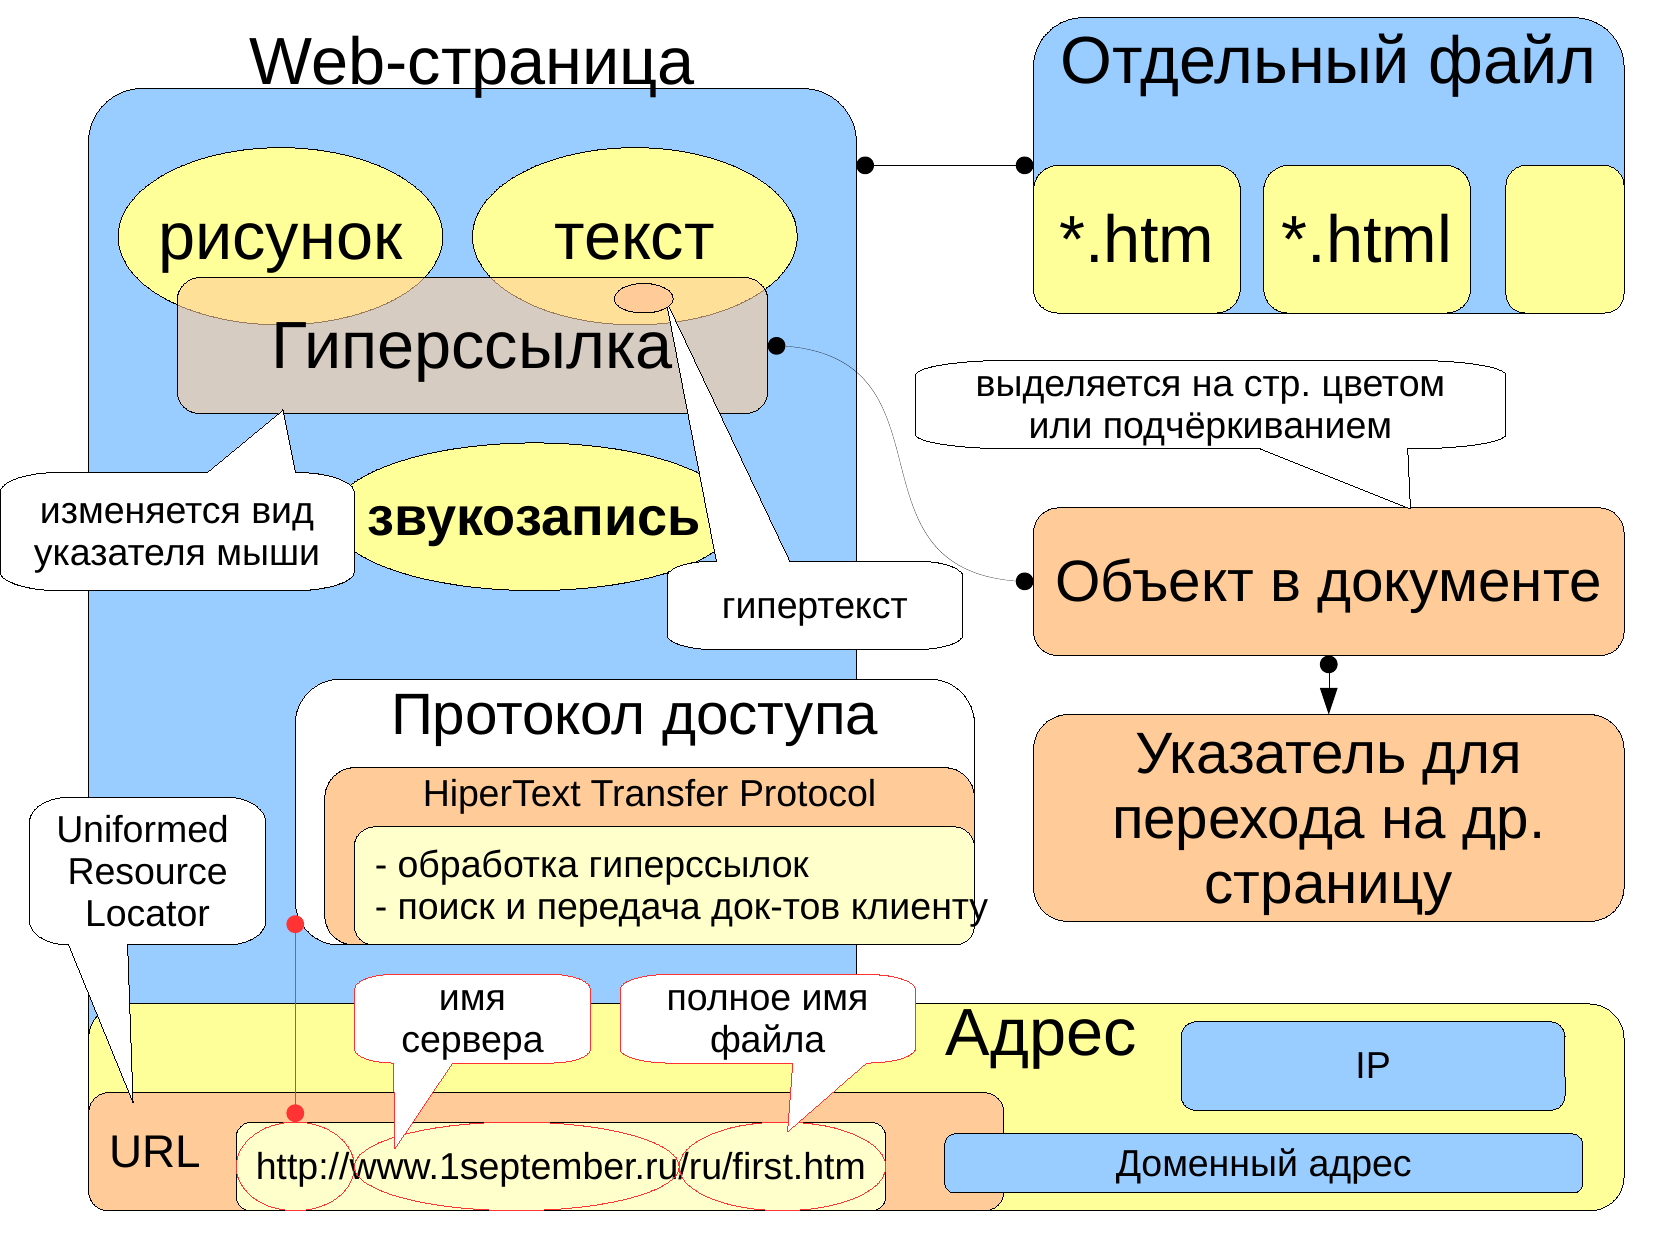

Отдельный файл
Web-страница
рисунок
текст
*.htm
*.html
Гиперссылка
выделяется на стр. цветом или подчёркиванием
звукозапись
изменяется вид указателя мыши
Объект в документе
гипертекст
Протокол доступа
Указатель для
перехода на др.
страницу
HiperText Transfer Protocol
Uniformed
Resource
Locator
- обработка гиперссылок
- поиск и передача док-тов клиенту
имя сервера
полное имя файла
 Адрес
IP
URL
http://www.1september.ru/ru/first.htm
Доменный адрес